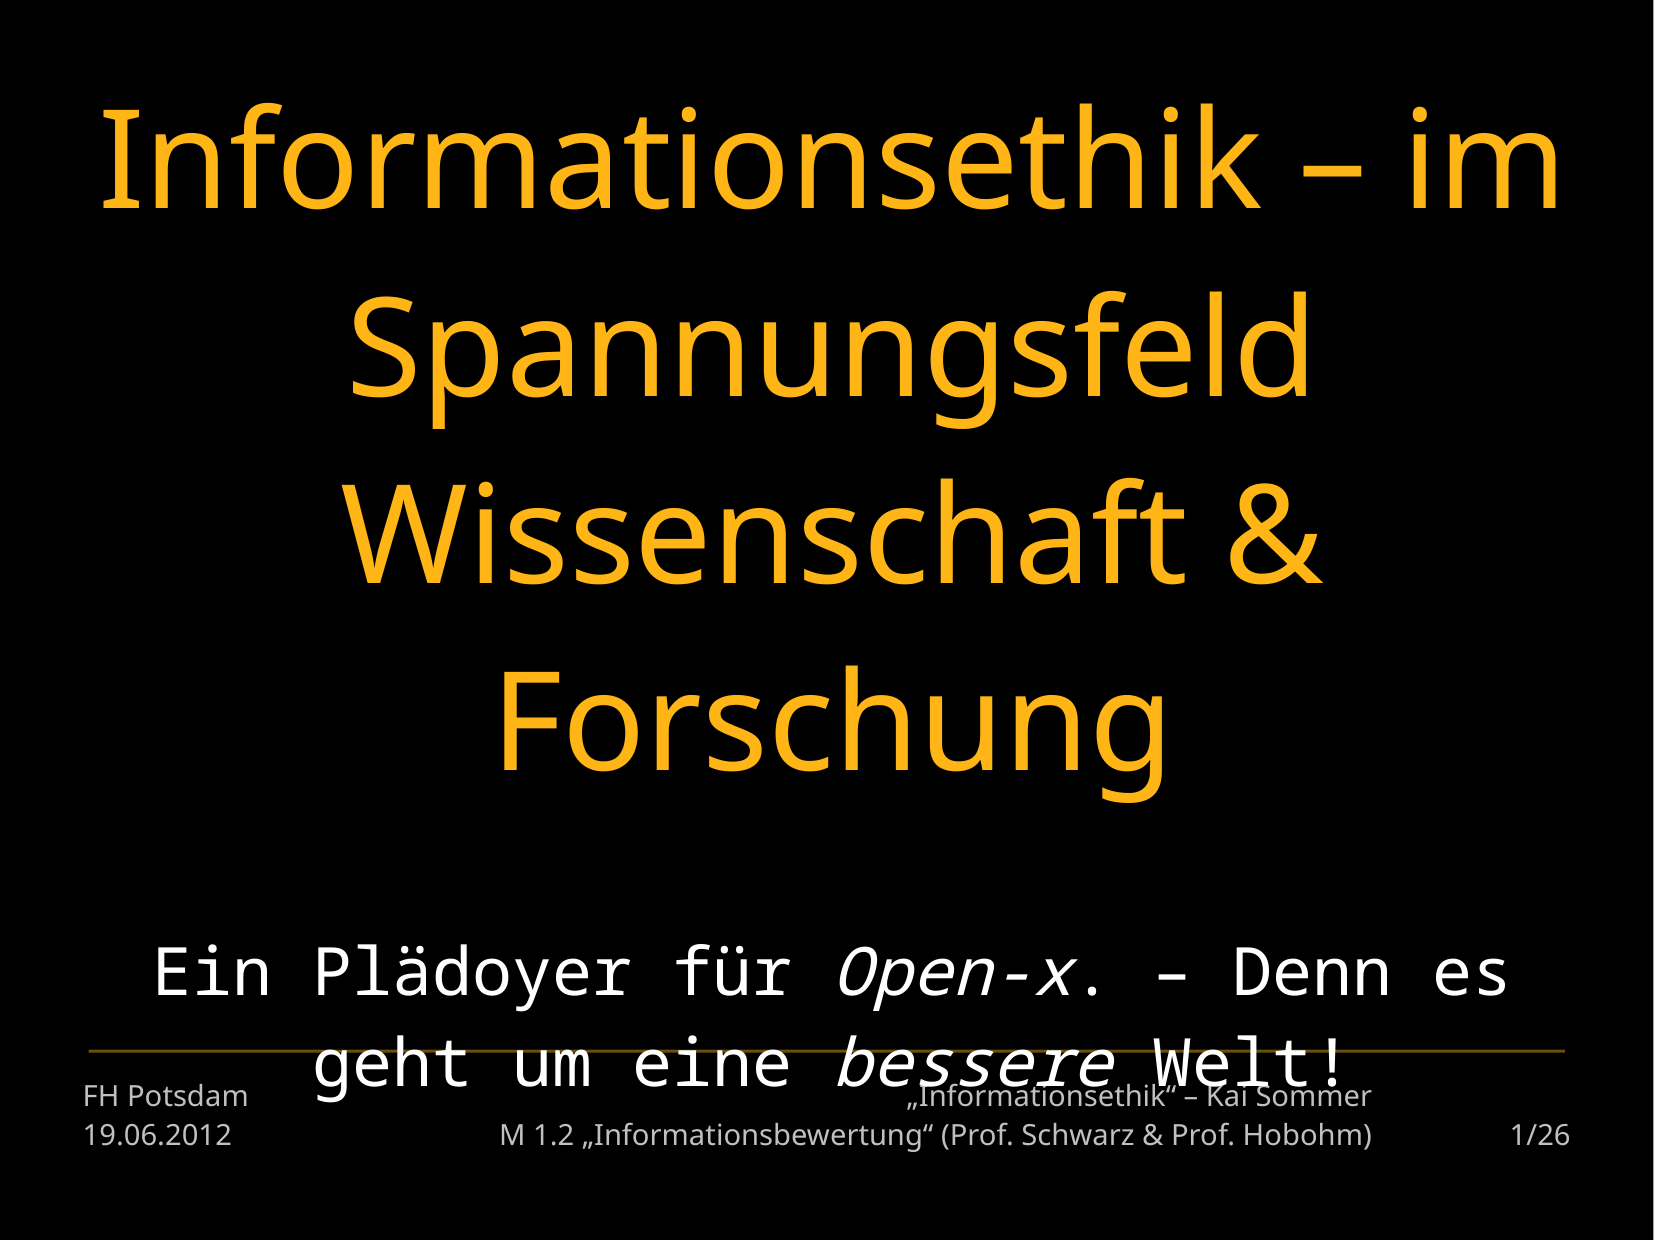

Informationsethik – im Spannungsfeld Wissenschaft & Forschung
Ein Plädoyer für Open-x. – Denn es geht um eine bessere Welt!
#
1